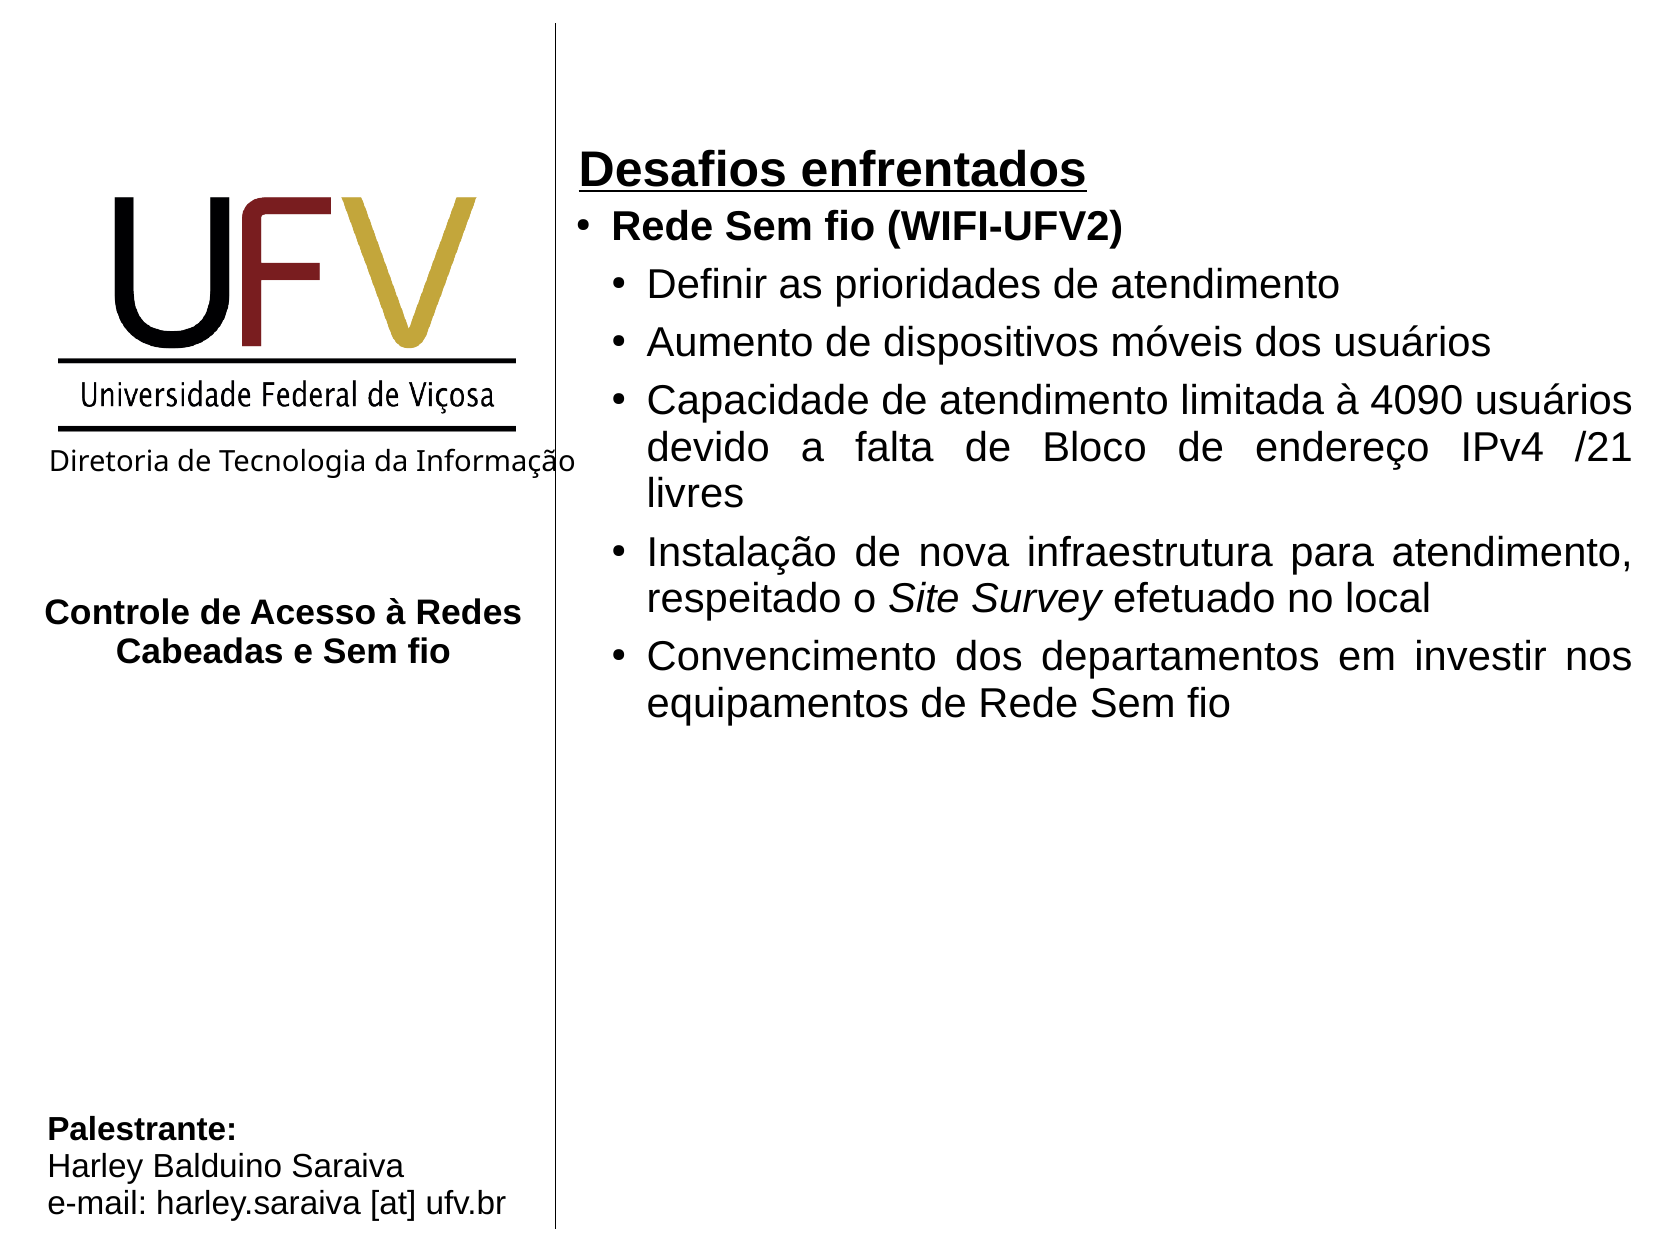

Desafios enfrentados
Rede Sem fio (WIFI-UFV2)
Definir as prioridades de atendimento
Aumento de dispositivos móveis dos usuários
Capacidade de atendimento limitada à 4090 usuários
devido a falta de Bloco de endereço IPv4 /21
livres
Instalação de nova infraestrutura para atendimento,
respeitado o Site Survey efetuado no local
Convencimento dos departamentos em investir nos
equipamentos de Rede Sem fio
Diretoria de Tecnologia da Informação
# Controle de Acesso à Redes Cabeadas e Sem fio
Palestrante:
Harley Balduino Saraiva
e-mail: harley.saraiva [at] ufv.br